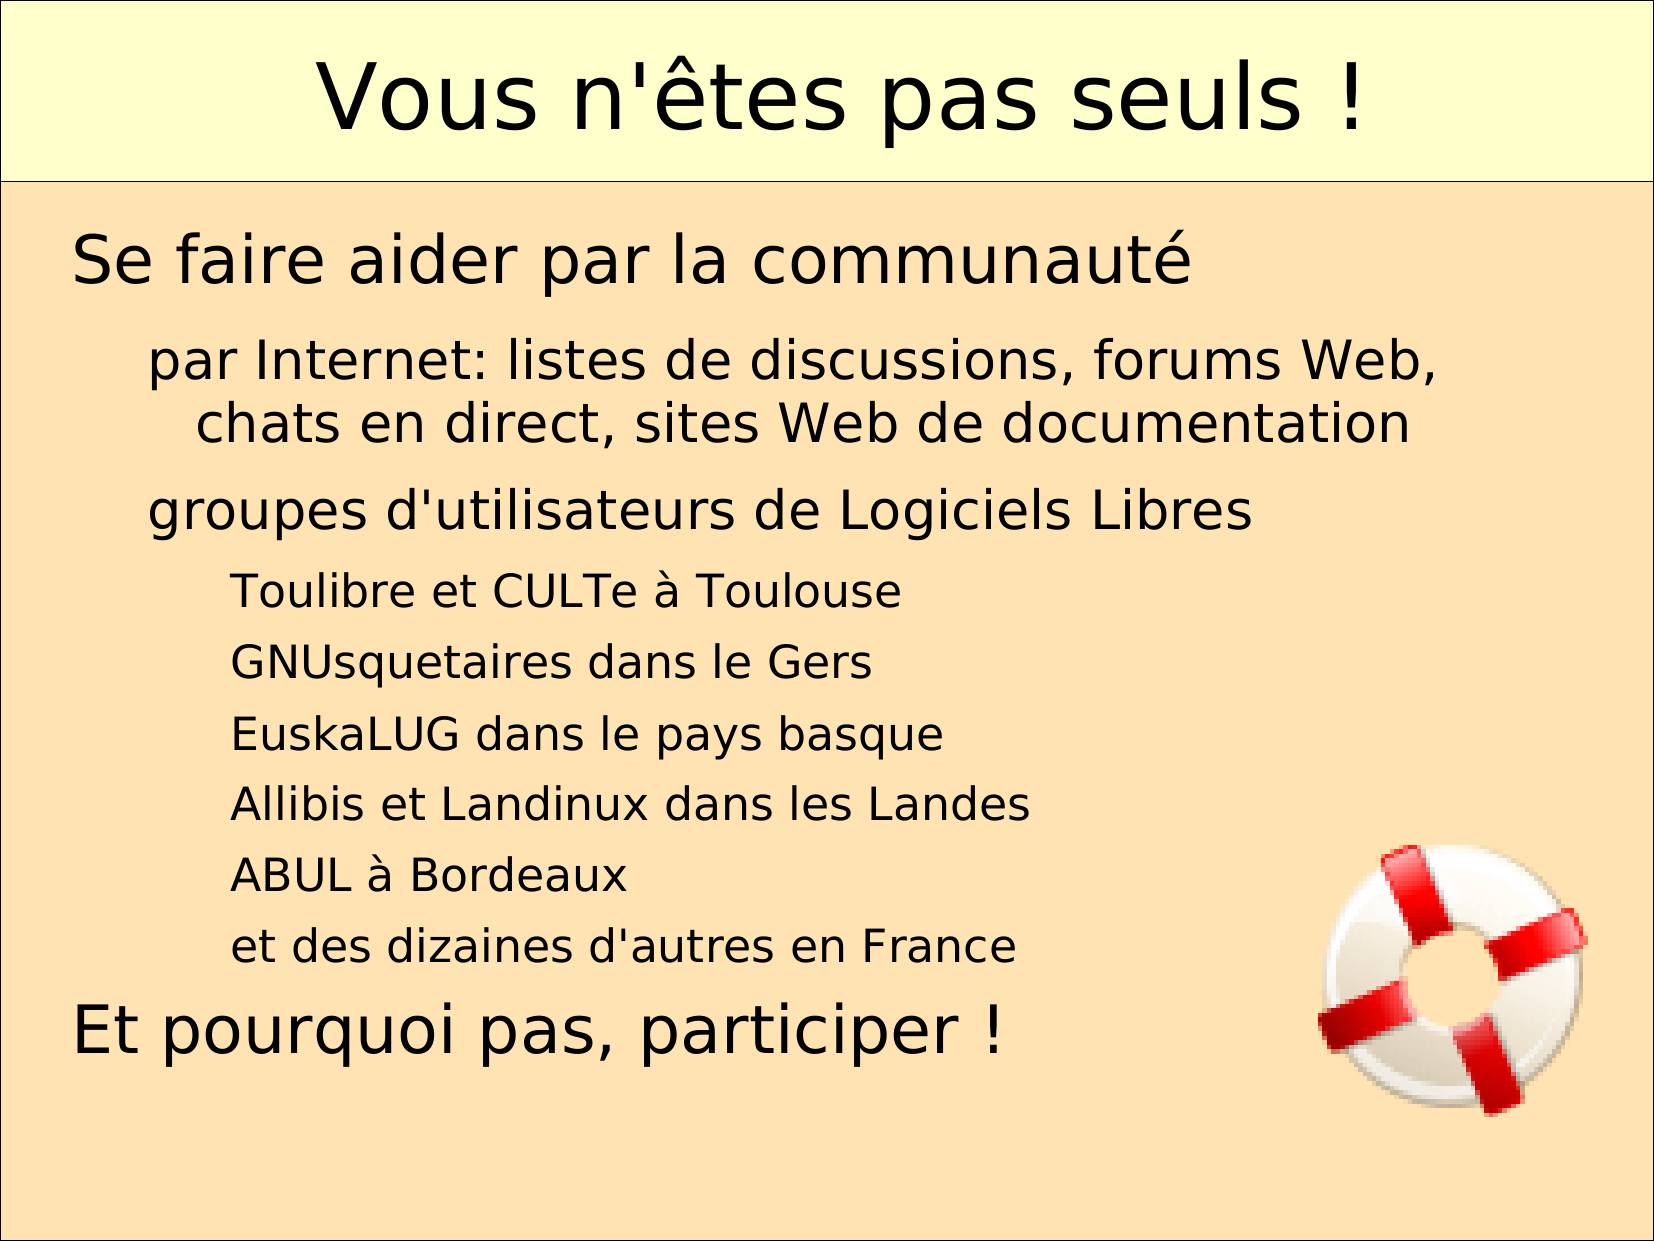

# Vous n'êtes pas seuls !
Se faire aider par la communauté
par Internet: listes de discussions, forums Web, chats en direct, sites Web de documentation
groupes d'utilisateurs de Logiciels Libres
Toulibre et CULTe à Toulouse
GNUsquetaires dans le Gers
EuskaLUG dans le pays basque
Allibis et Landinux dans les Landes
ABUL à Bordeaux
et des dizaines d'autres en France
Et pourquoi pas, participer !